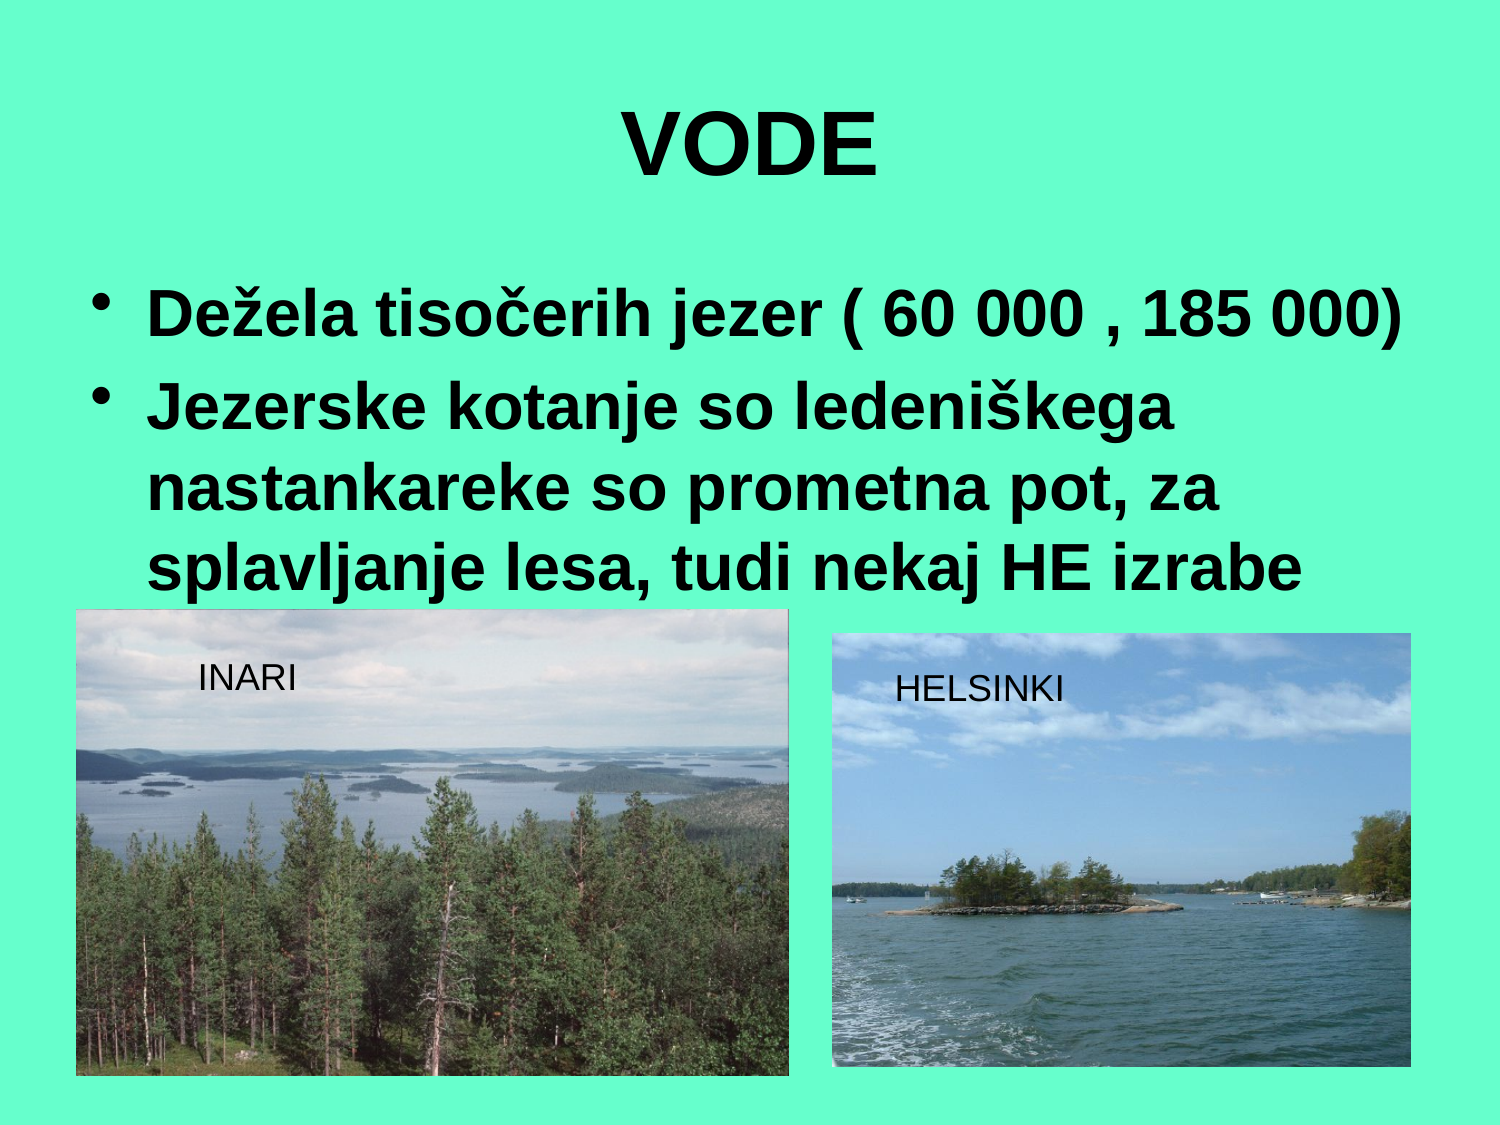

# VODE
Dežela tisočerih jezer ( 60 000 , 185 000)
Jezerske kotanje so ledeniškega nastankareke so prometna pot, za splavljanje lesa, tudi nekaj HE izrabe
INARI
HELSINKI